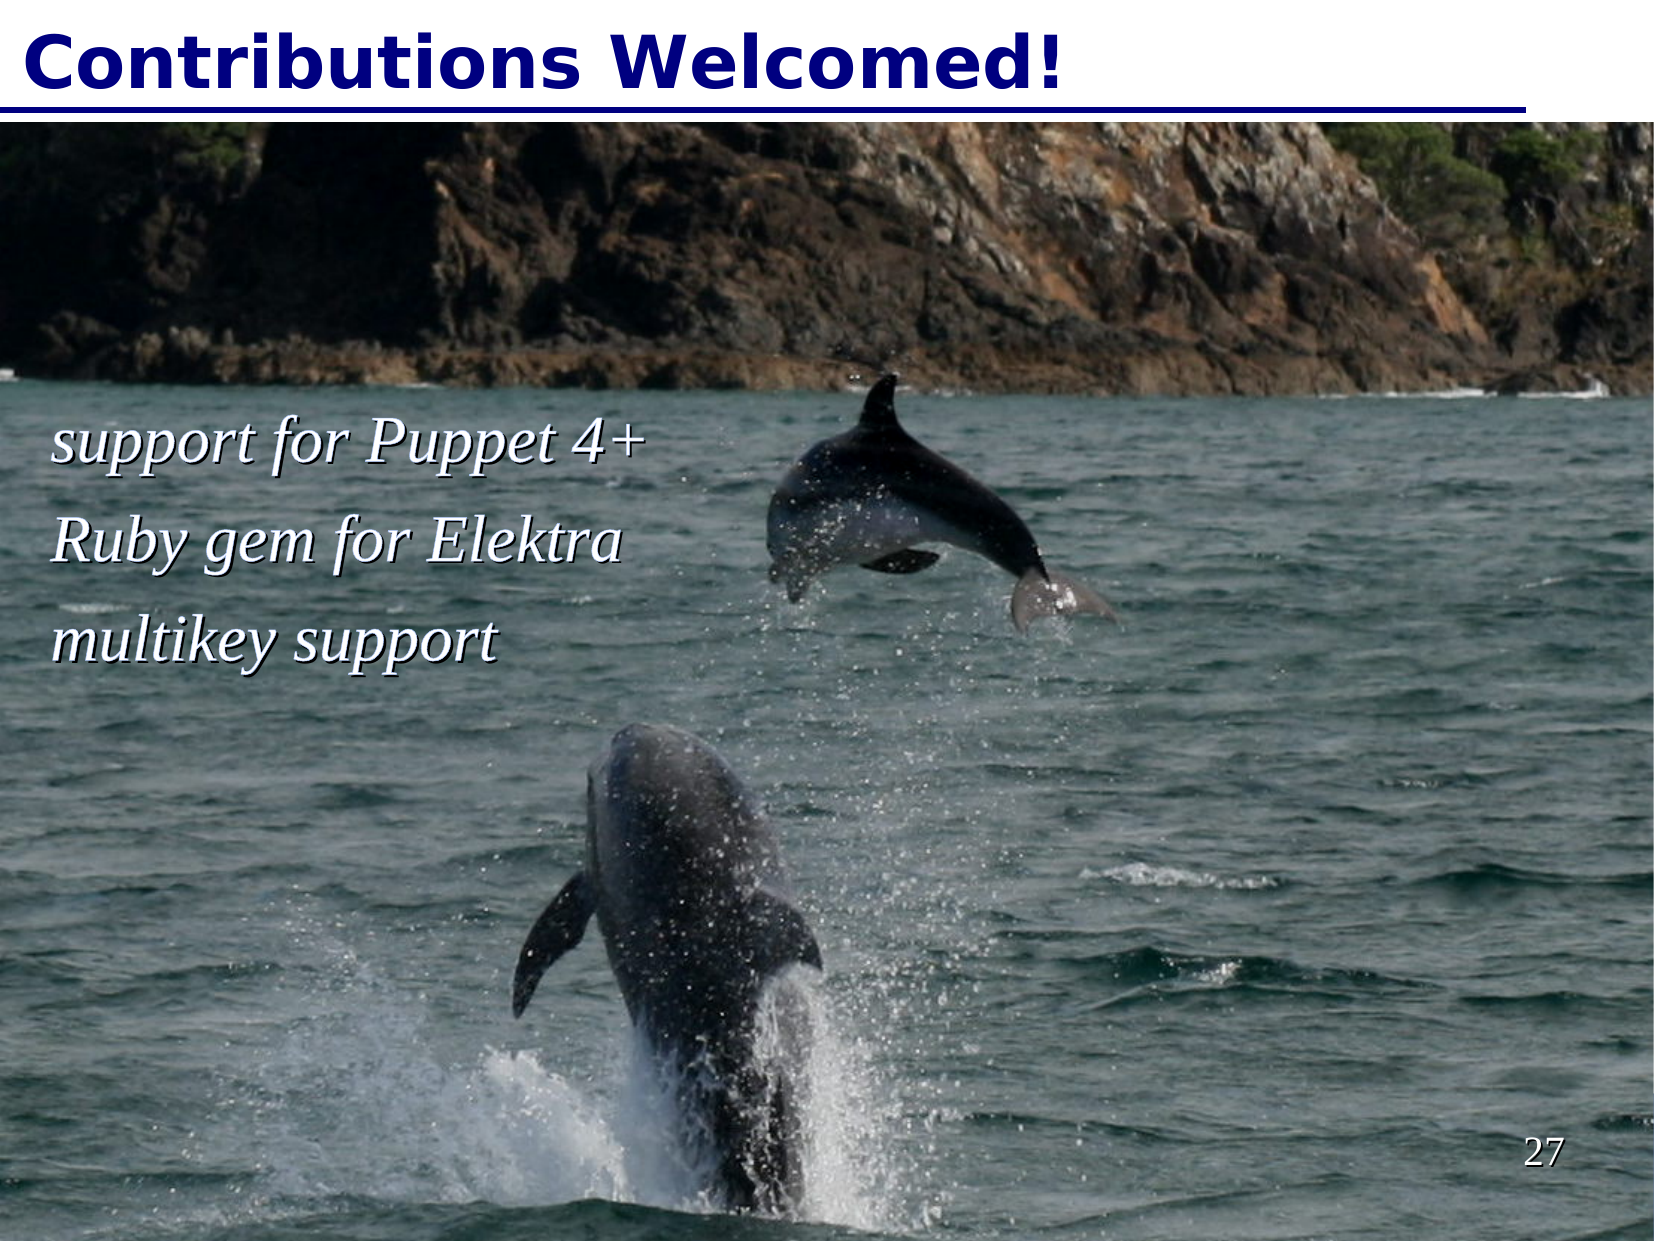

Contributions Welcomed!
# support for Puppet 4+
Ruby gem for Elektra
multikey support